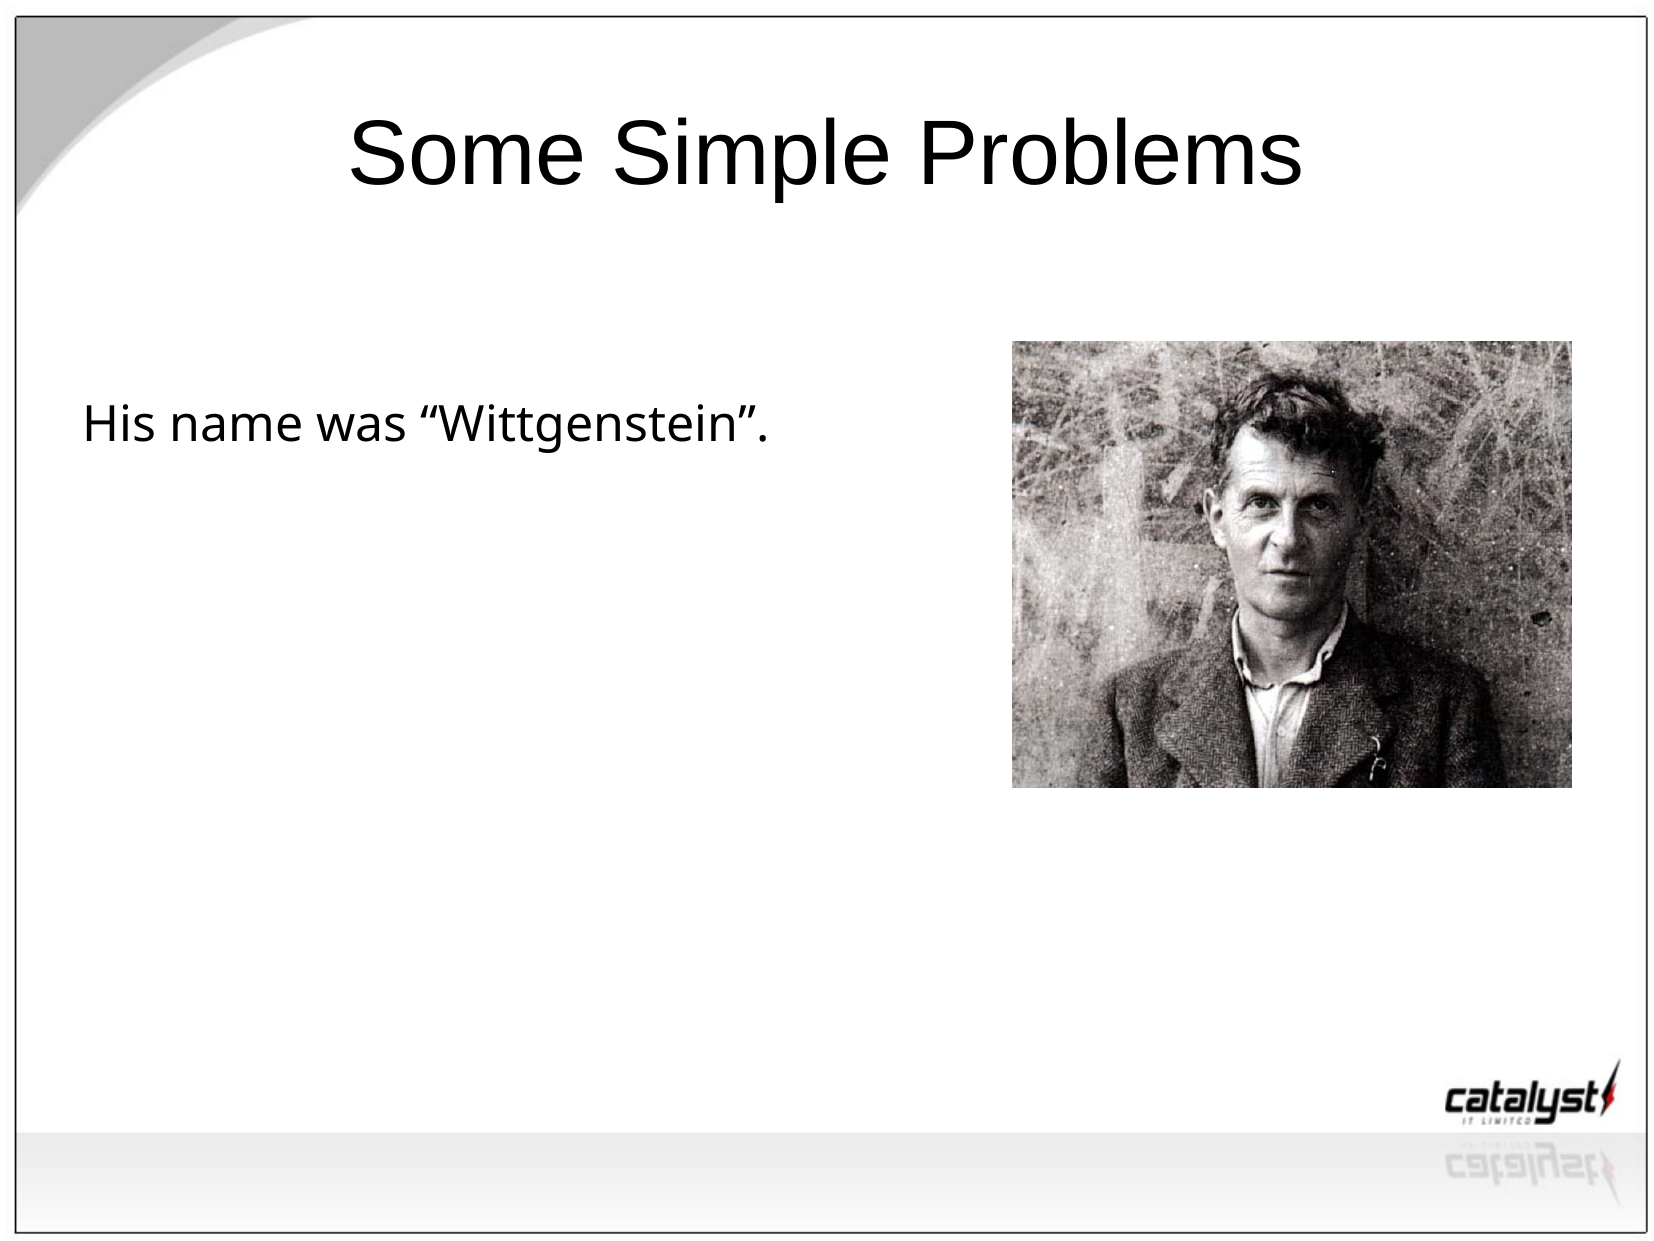

# Some Simple Problems
His name was “Wittgenstein”.